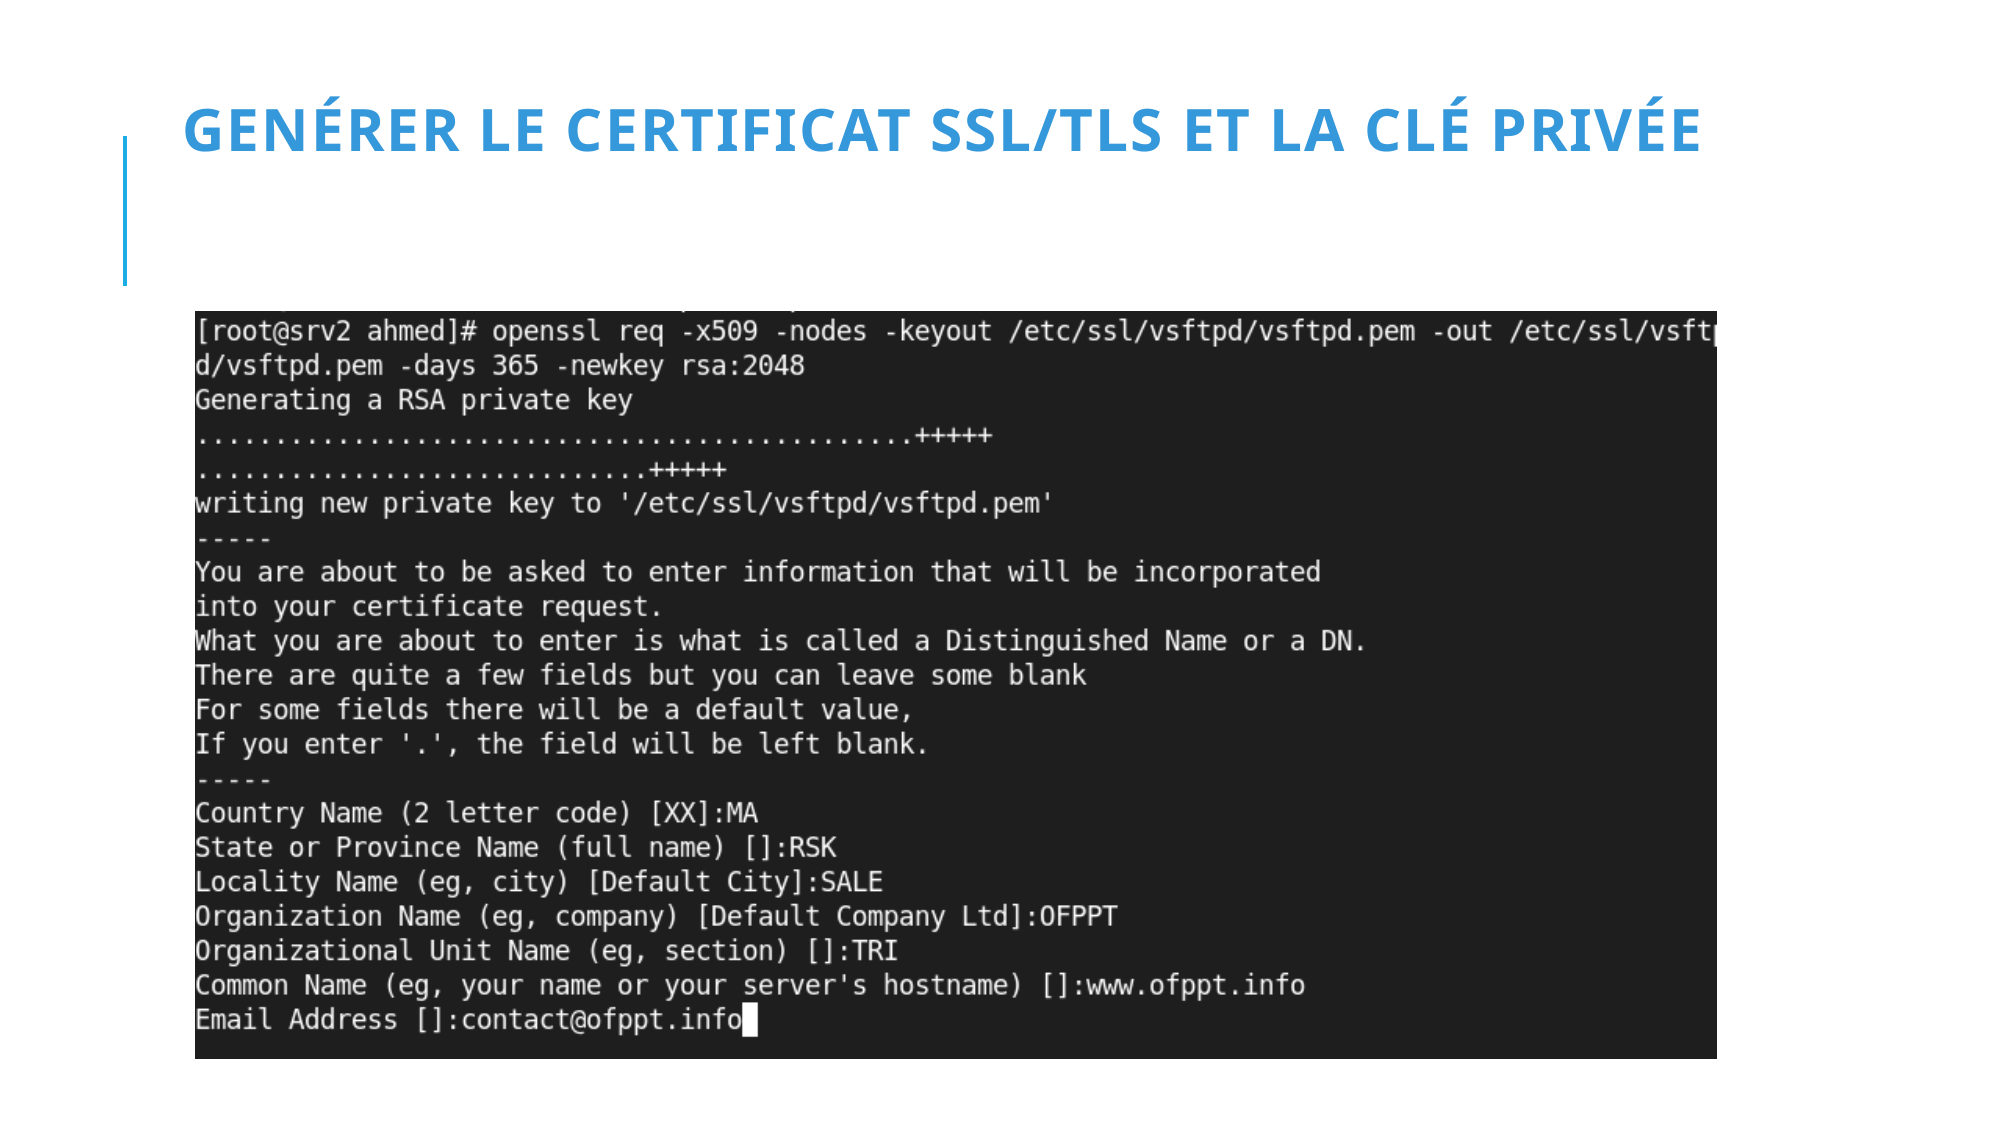

# Genérer le certificat SSL/TLS et la clé privée